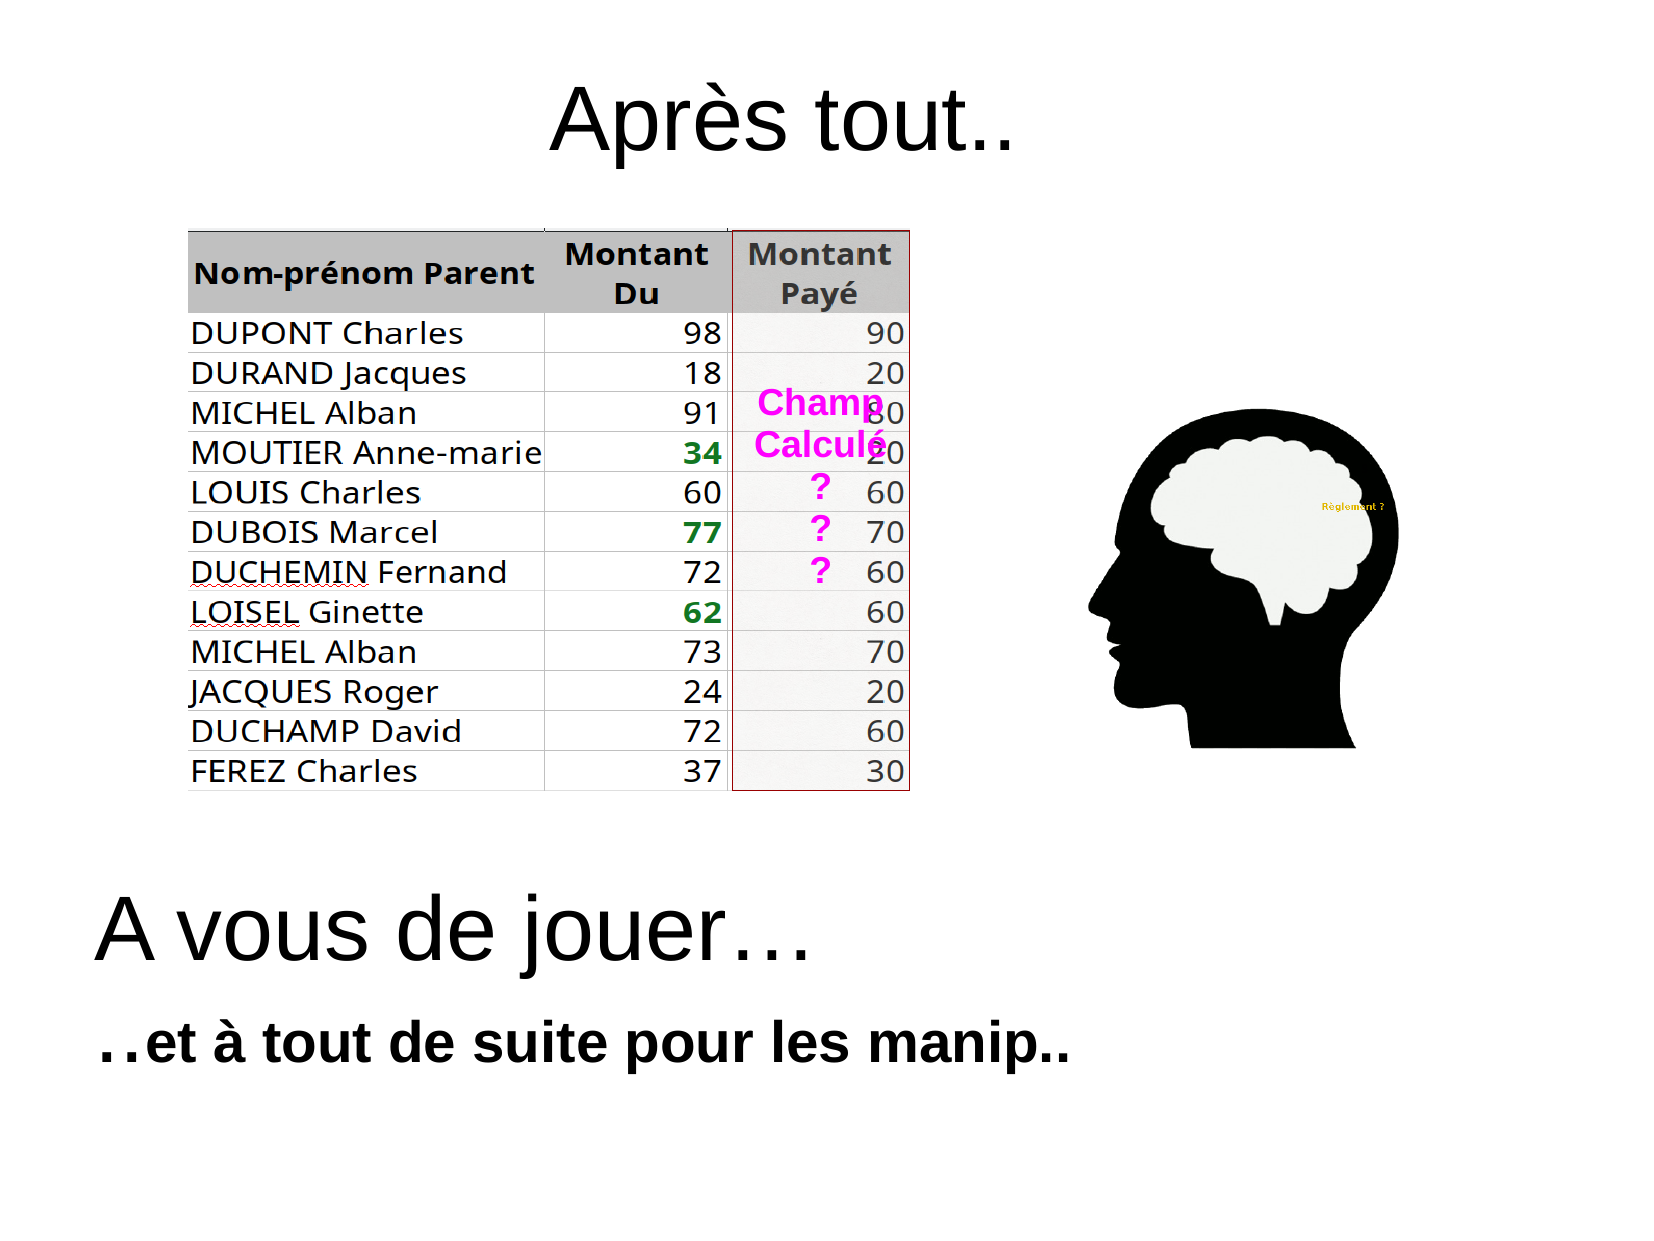

# Après tout..
Champ
Calculé
?
?
?
A vous de jouer…
..et à tout de suite pour les manip..